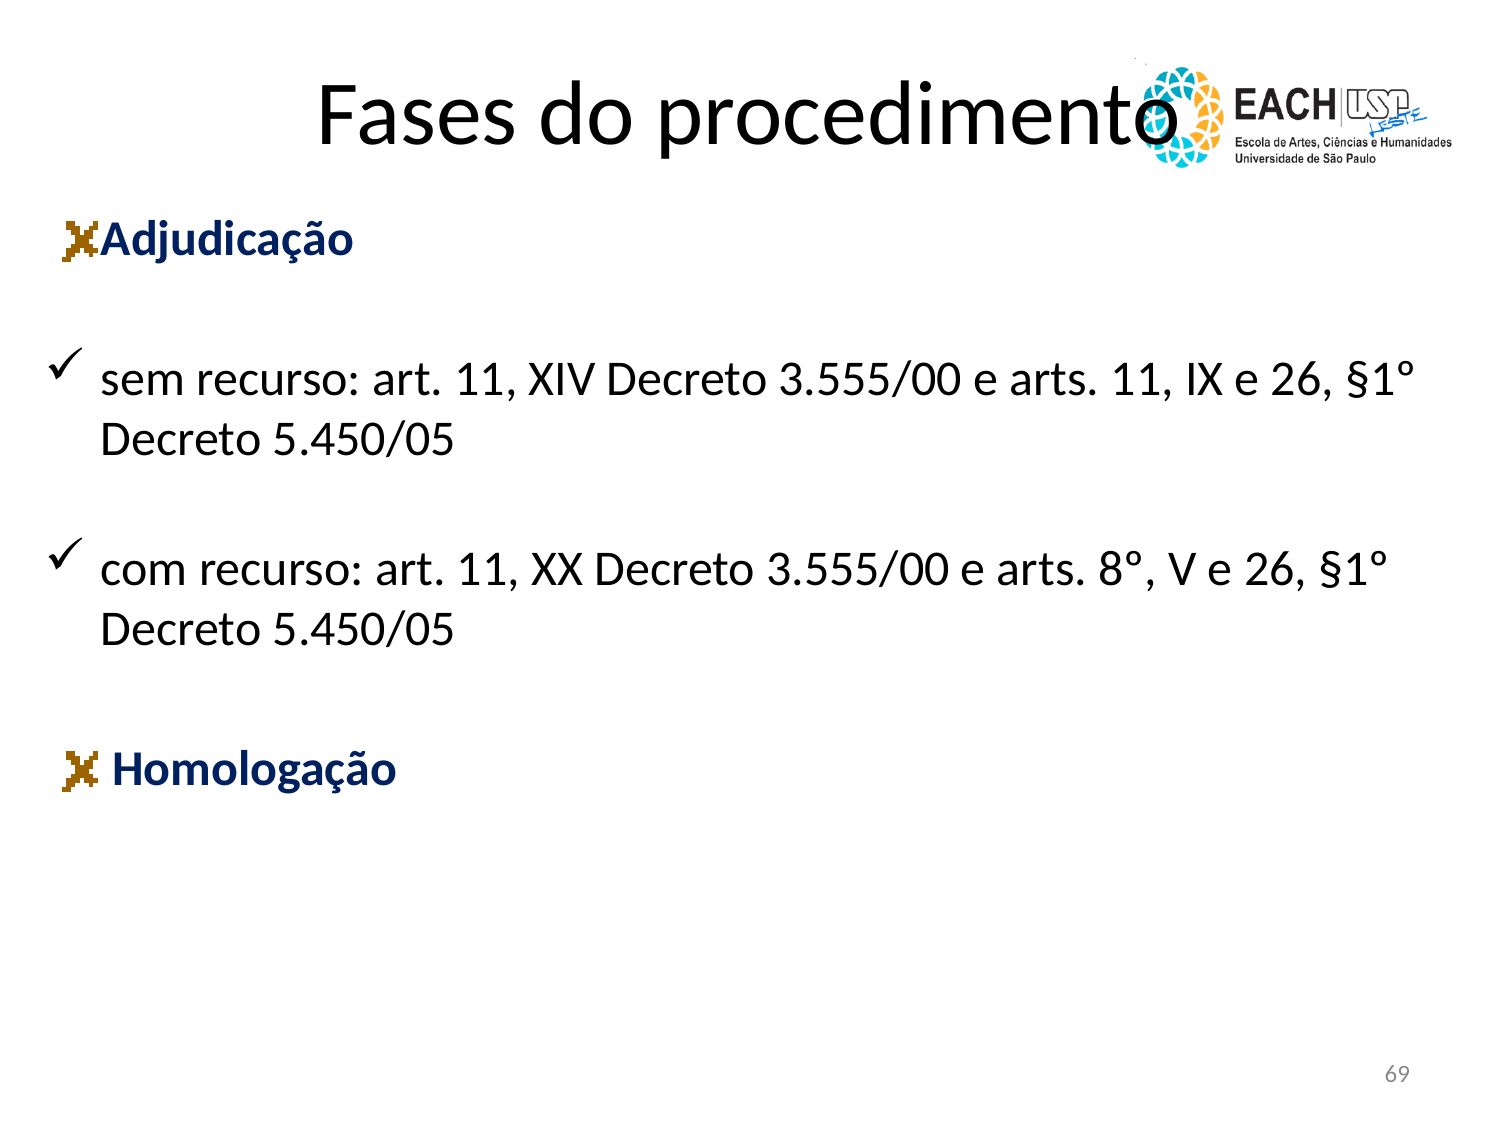

# Fases do procedimento
Adjudicação
sem recurso: art. 11, XIV Decreto 3.555/00 e arts. 11, IX e 26, §1º Decreto 5.450/05
com recurso: art. 11, XX Decreto 3.555/00 e arts. 8º, V e 26, §1º Decreto 5.450/05
 Homologação